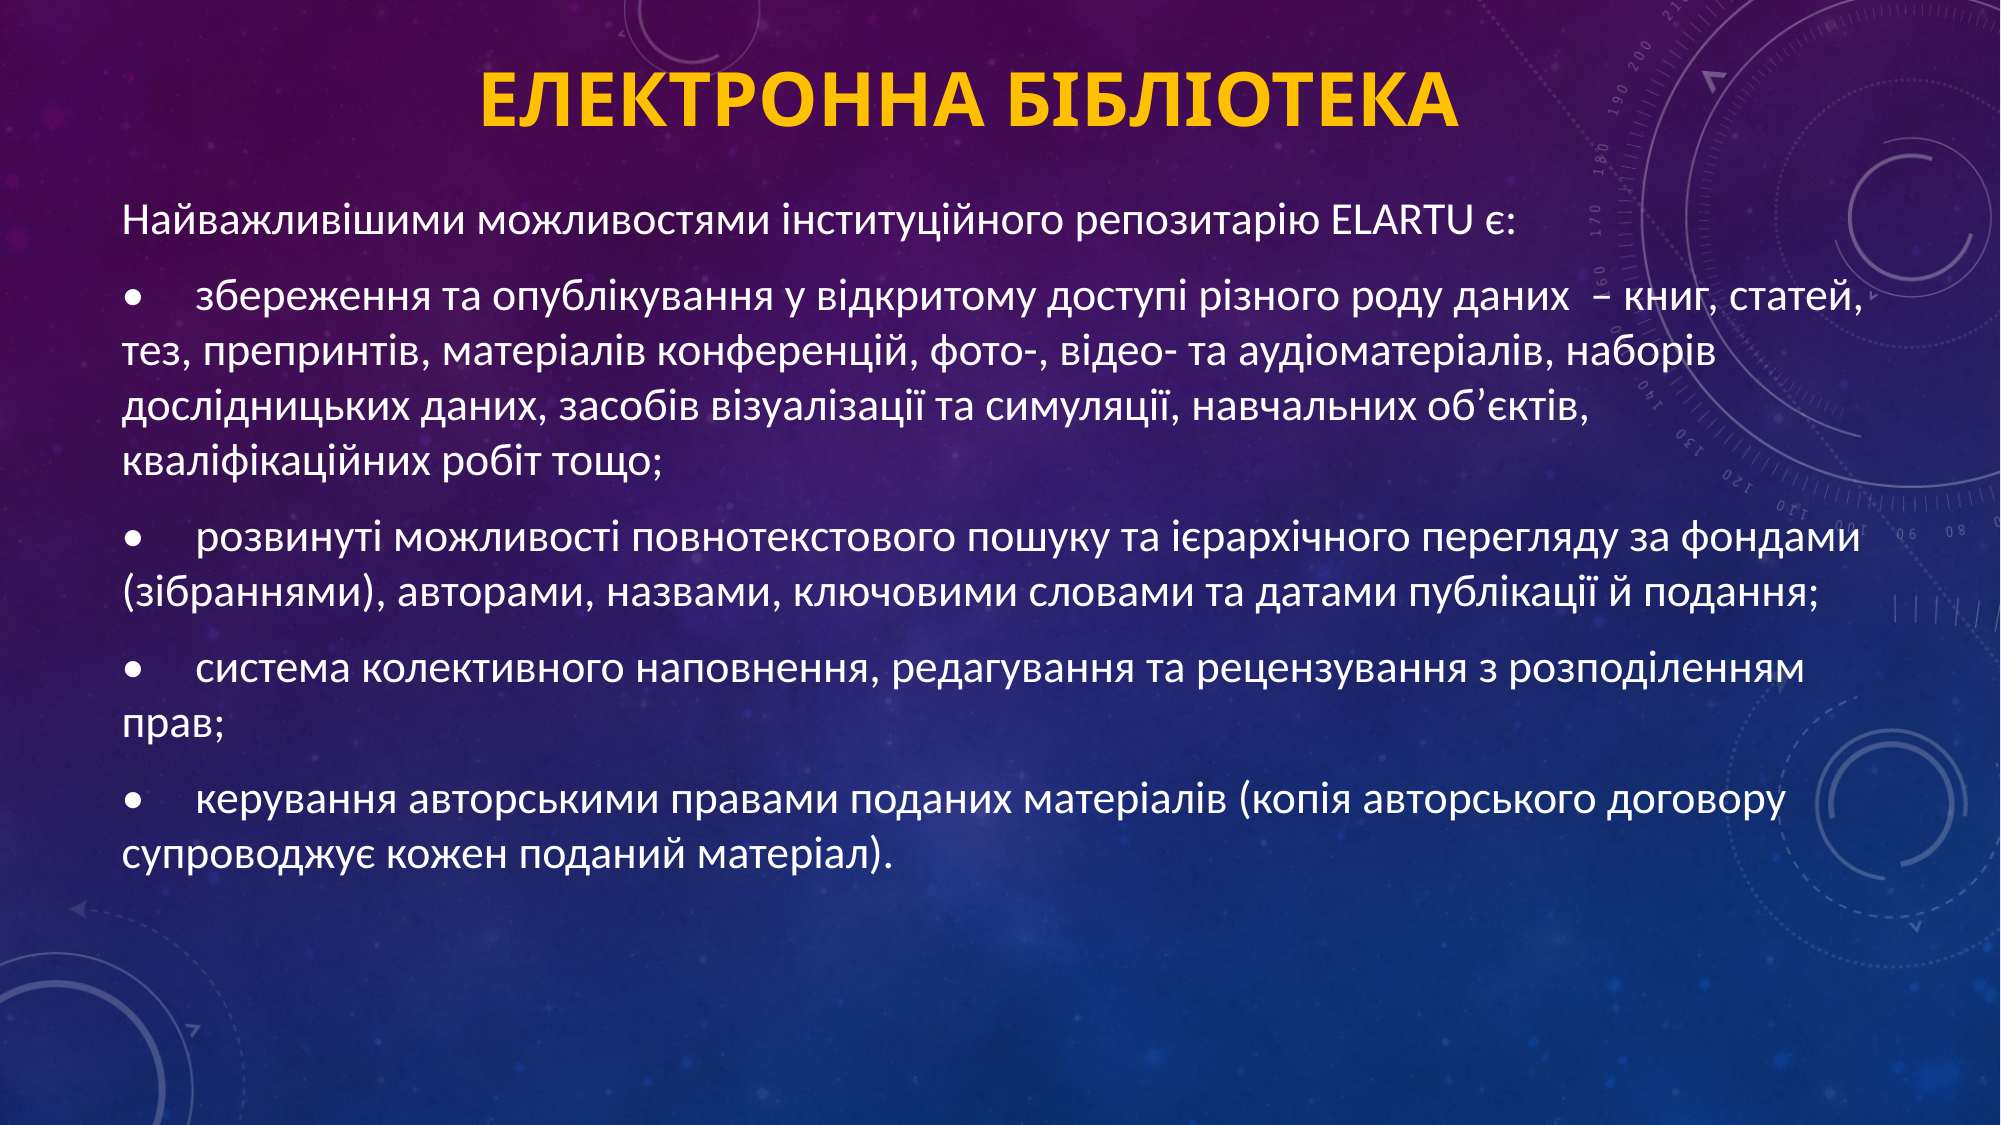

# ЕЛЕКТРОННА БІБЛІОТЕКА
Найважливішими можливостями інституційного репозитарію ELARTU є:
•	збереження та опублікування у відкритому доступі різного роду даних – книг, статей, тез, препринтів, матеріалів конференцій, фото-, відео- та аудіоматеріалів, наборів дослідницьких даних, засобів візуалізації та симуляції, навчальних об’єктів, кваліфікаційних робіт тощо;
•	розвинуті можливості повнотекстового пошуку та ієрархічного перегляду за фондами (зібраннями), авторами, назвами, ключовими словами та датами публікації й подання;
•	система колективного наповнення, редагування та рецензування з розподіленням прав;
•	керування авторськими правами поданих матеріалів (копія авторського договору супроводжує кожен поданий матеріал).